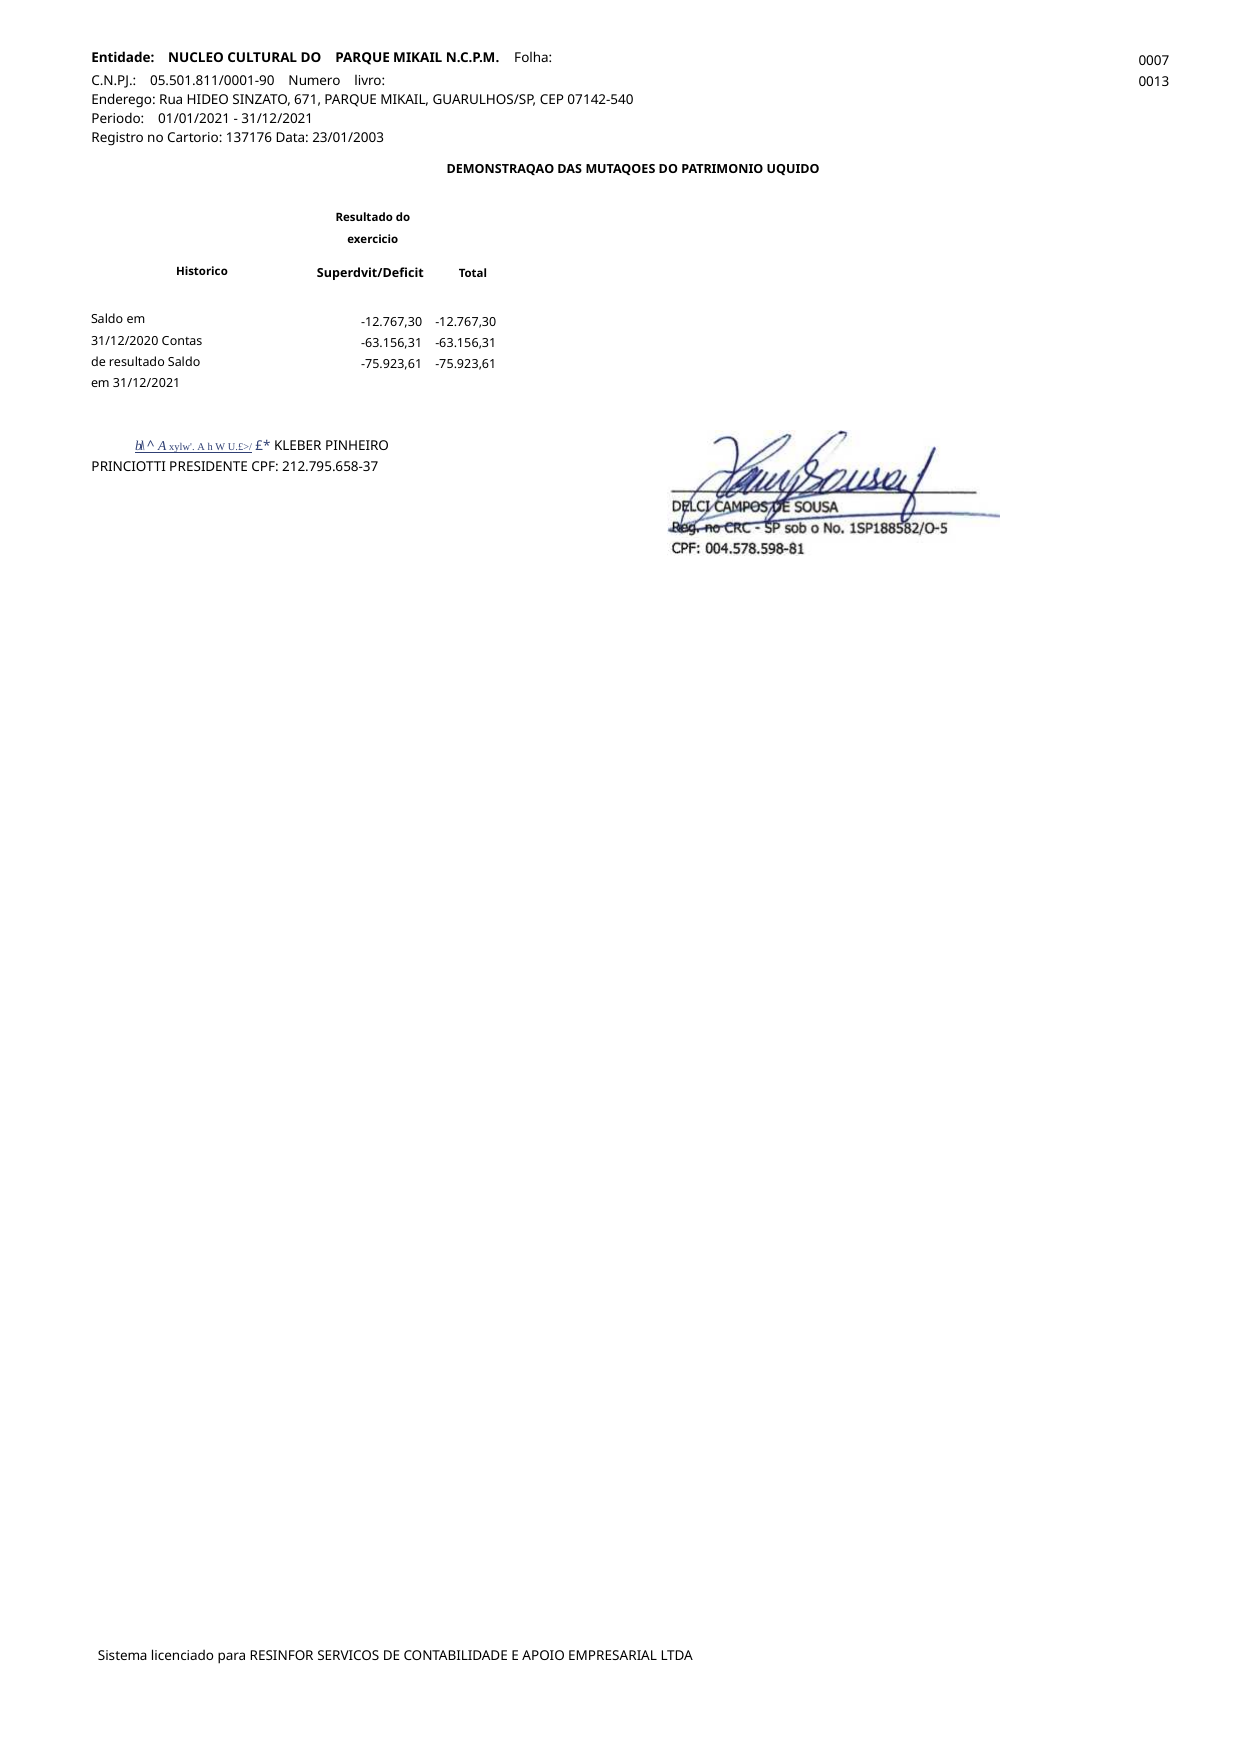

Entidade: NUCLEO CULTURAL DO PARQUE MIKAIL N.C.P.M. Folha:
0007
0013
C.N.PJ.: 05.501.811/0001-90 Numero livro:
Enderego: Rua HIDEO SINZATO, 671, PARQUE MIKAIL, GUARULHOS/SP, CEP 07142-540 Periodo: 01/01/2021 - 31/12/2021
Registro no Cartorio: 137176 Data: 23/01/2003
DEMONSTRAQAO DAS MUTAQOES DO PATRIMONIO UQUIDO
Resultado do exercicio
Historico
Superdvit/Deficit
Total
Saldo em 31/12/2020 Contas de resultado Saldo em 31/12/2021
-12.767,30 -12.767,30
-63.156,31 -63.156,31
-75.923,61 -75.923,61
bl\ ^ A xylw'. a h W U.£>/ £* KLEBER PINHEIRO PRINCIOTTI PRESIDENTE CPF: 212.795.658-37
Sistema licenciado para RESINFOR SERVICOS DE CONTABILIDADE E APOIO EMPRESARIAL LTDA